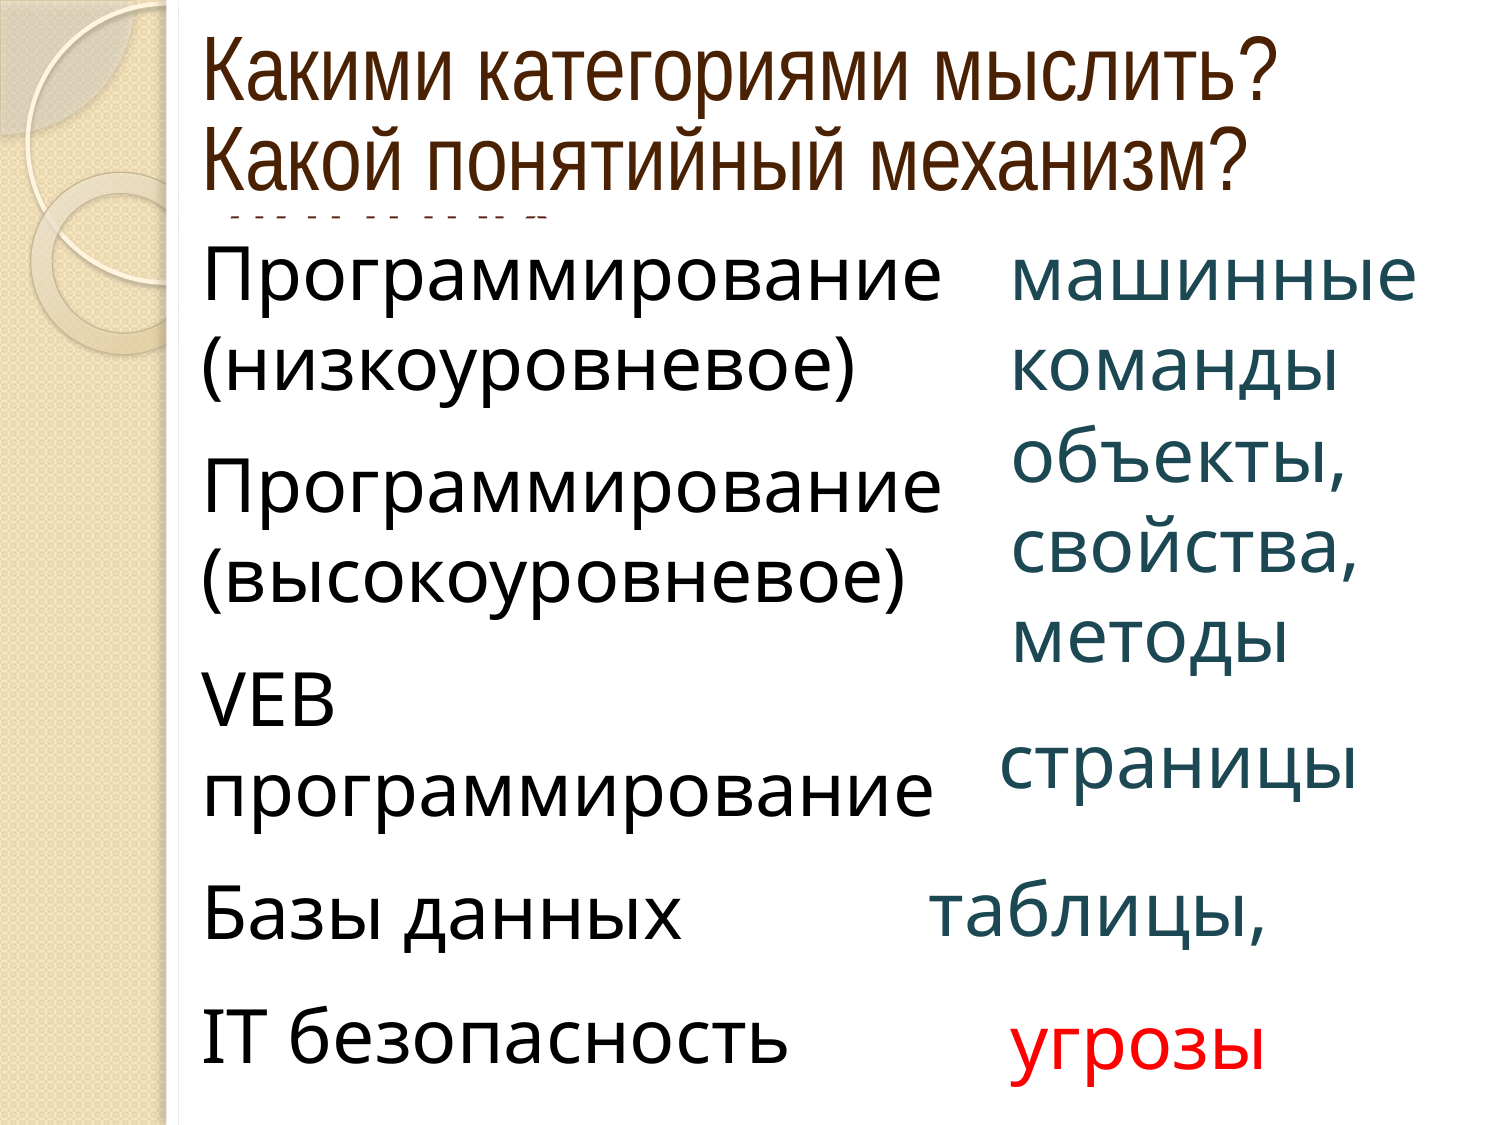

Какими категориями мыслить?
# Безопасность баз данных
IT проектов
Какой понятийный механизм?
машинные команды
Программирование
(низкоуровневое)
объекты, свойства, методы
Программирование
(высокоуровневое)
VEB
программирование
страницы
таблицы, связи
Базы данных
IT безопасность
угрозы